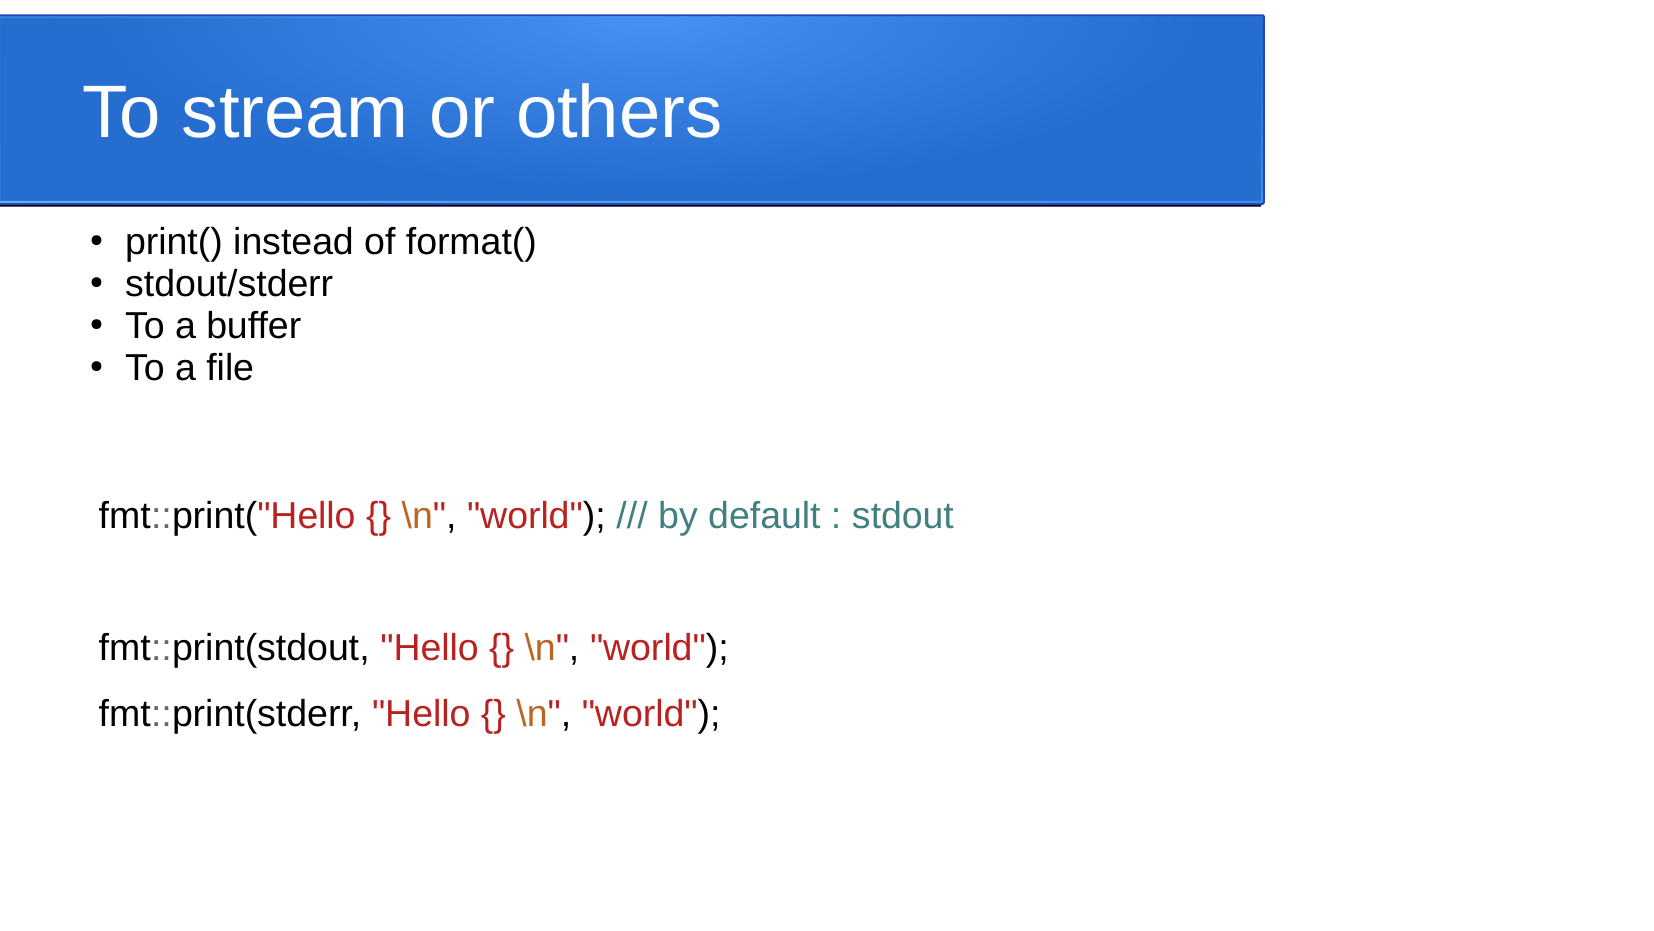

# To stream or others
print() instead of format()
stdout/stderr
To a buffer
To a file
 fmt::print("Hello {} \n", "world"); /// by default : stdout
 fmt::print(stdout, "Hello {} \n", "world");
 fmt::print(stderr, "Hello {} \n", "world");